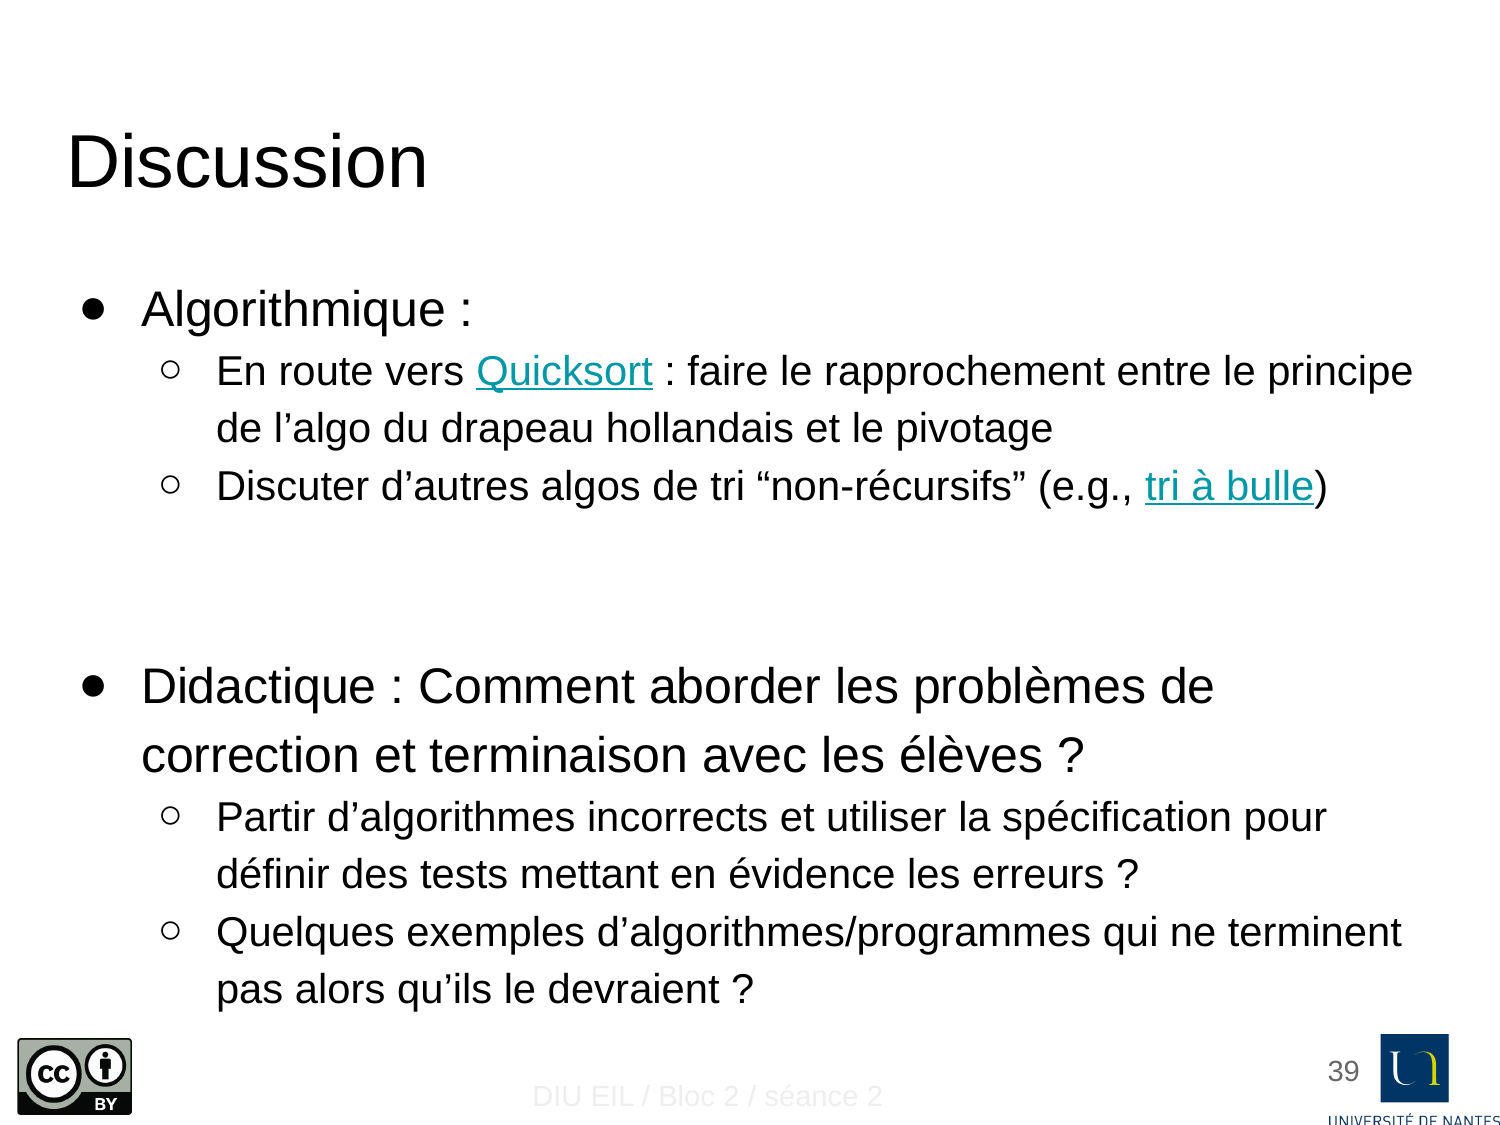

# Discussion
Algorithmique :
En route vers Quicksort : faire le rapprochement entre le principe de l’algo du drapeau hollandais et le pivotage
Discuter d’autres algos de tri “non-récursifs” (e.g., tri à bulle)
Didactique : Comment aborder les problèmes de correction et terminaison avec les élèves ?
Partir d’algorithmes incorrects et utiliser la spécification pour définir des tests mettant en évidence les erreurs ?
Quelques exemples d’algorithmes/programmes qui ne terminent pas alors qu’ils le devraient ?